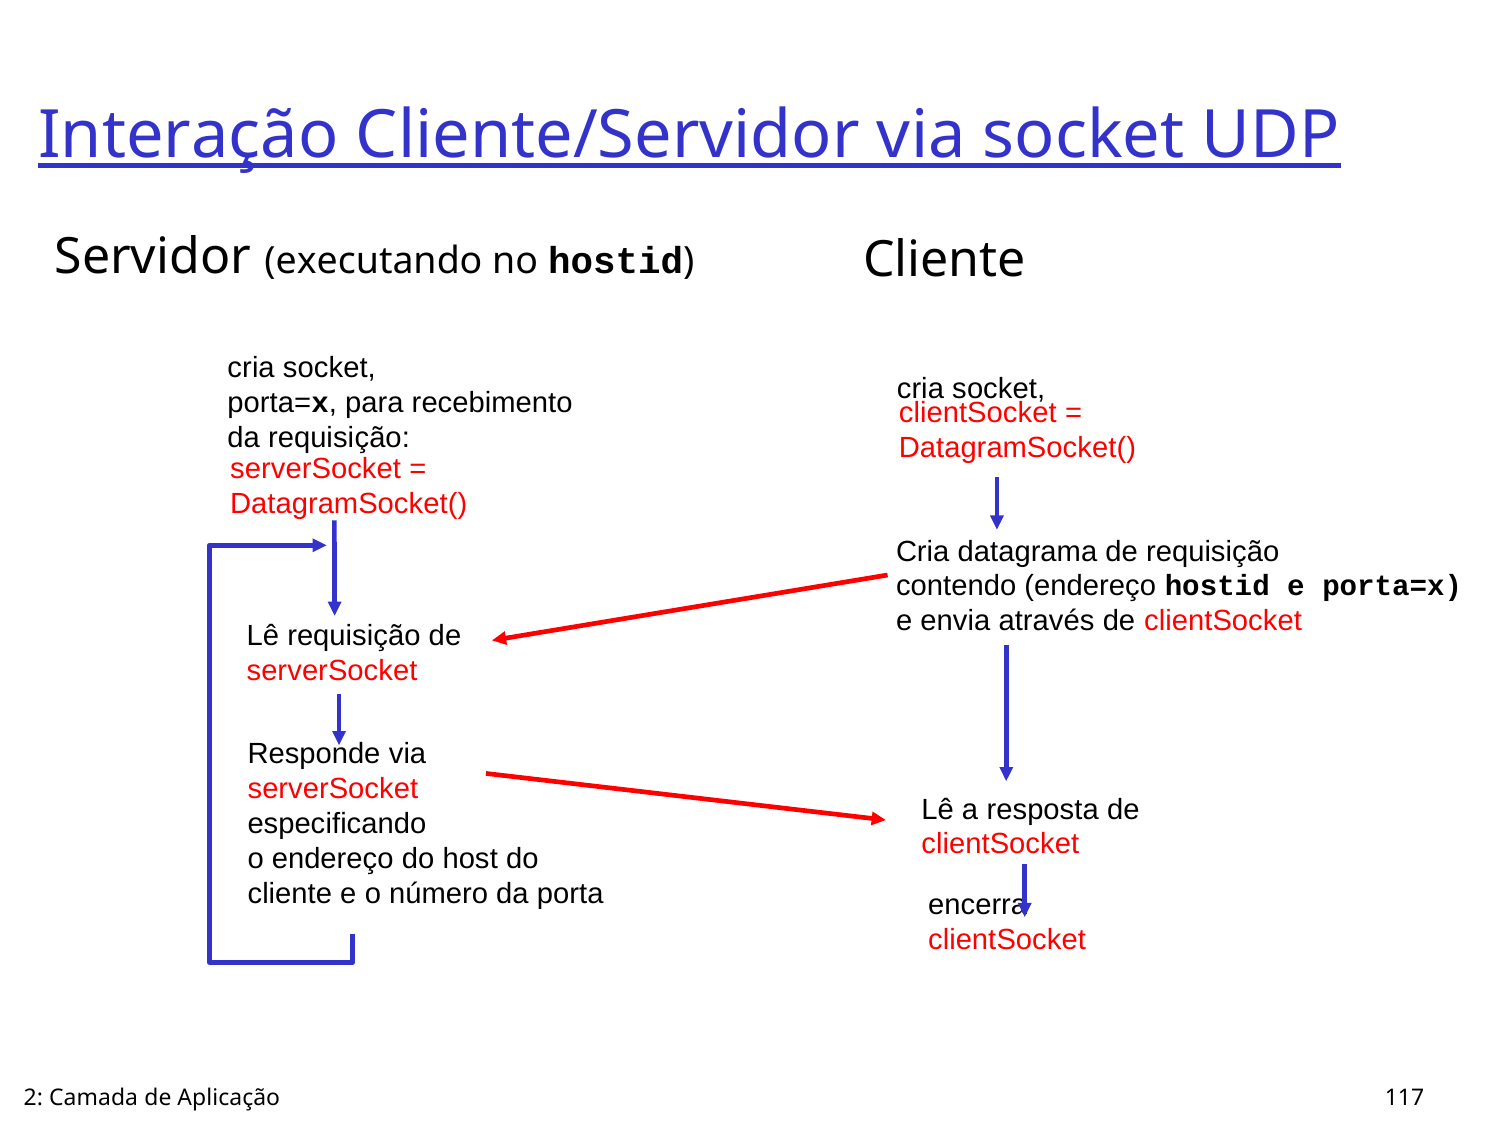

# Interação Cliente/Servidor via socket UDP
Servidor (executando no hostid)
Cliente
cria socket,
clientSocket =
DatagramSocket()
Cria datagrama de requisição
contendo (endereço hostid e porta=x)
e envia através de clientSocket
cria socket,
porta=x, para recebimento
da requisição:
serverSocket =
DatagramSocket()
encerra
clientSocket
Lê a resposta de
clientSocket
Lê requisição de
serverSocket
Responde via
serverSocket
especificando
o endereço do host do
cliente e o número da porta
117